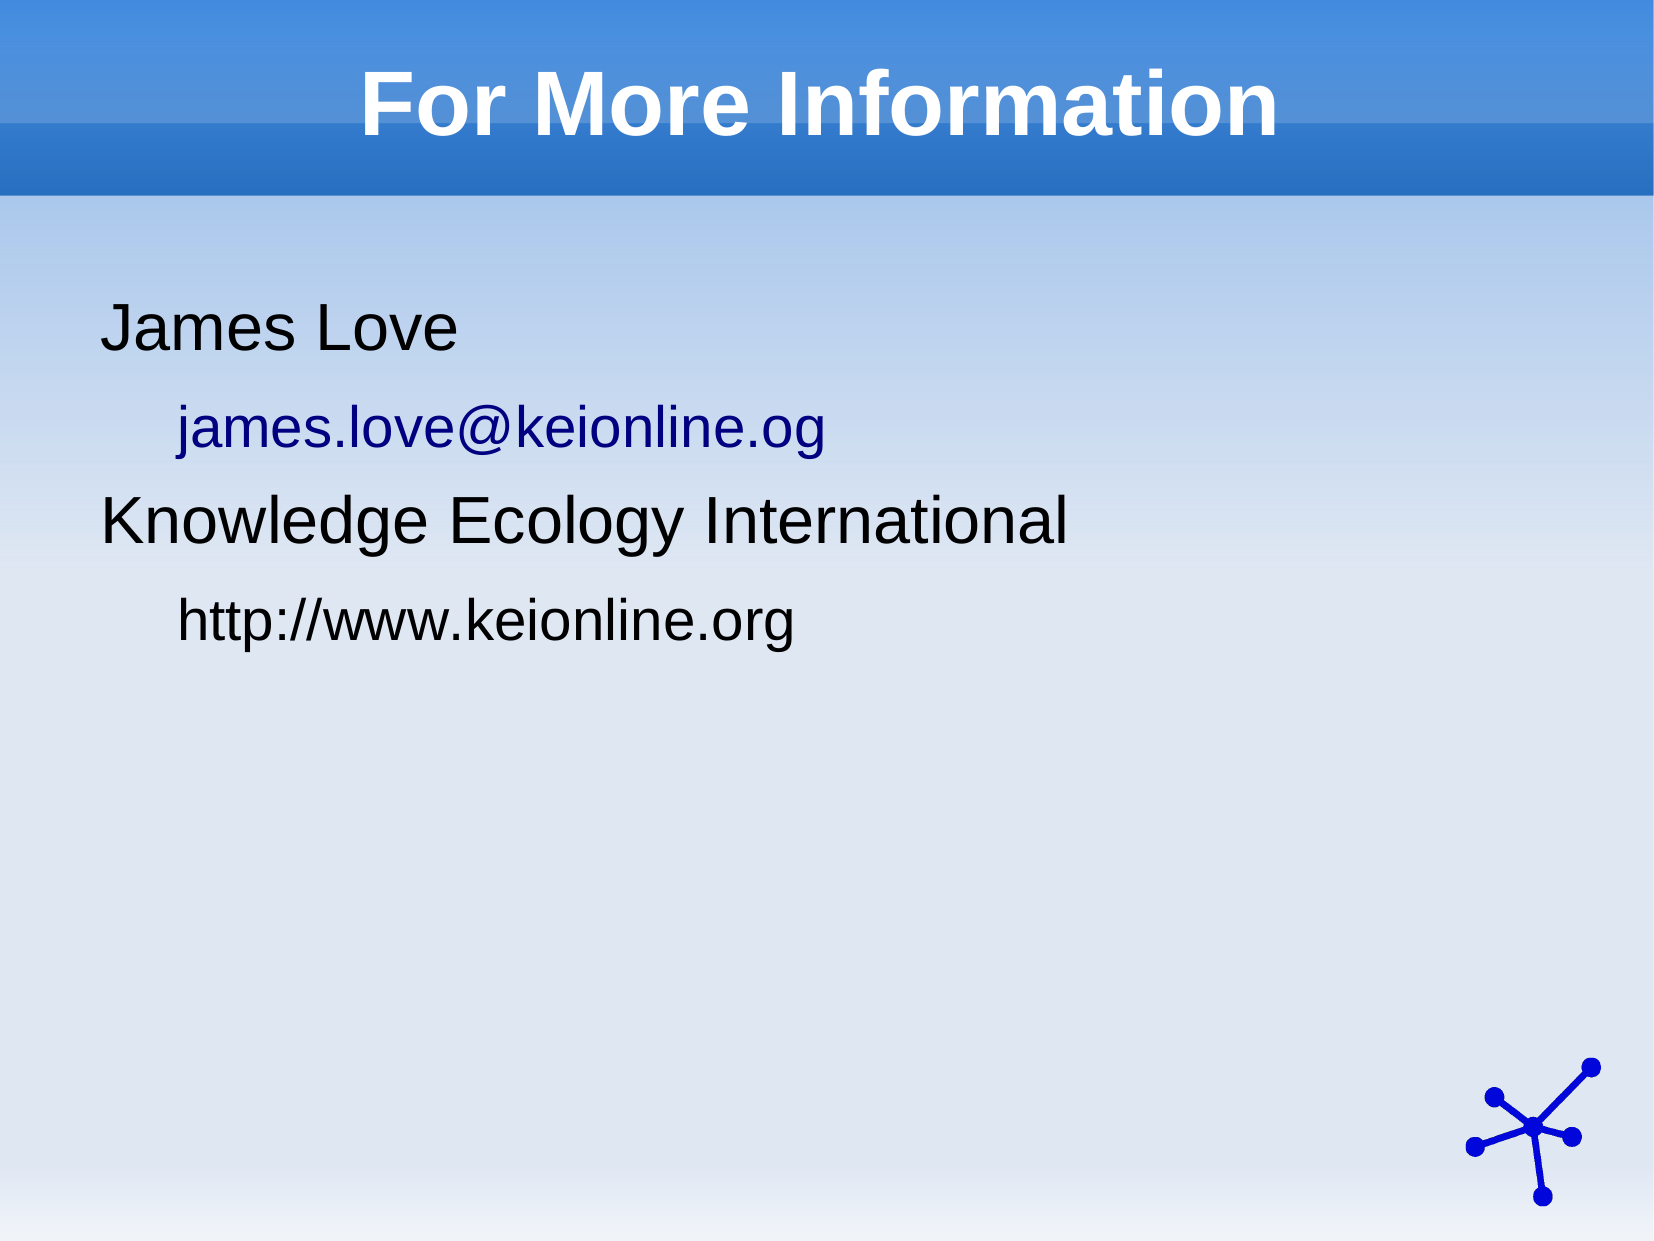

# For More Information
James Love
james.love@keionline.og
Knowledge Ecology International
http://www.keionline.org